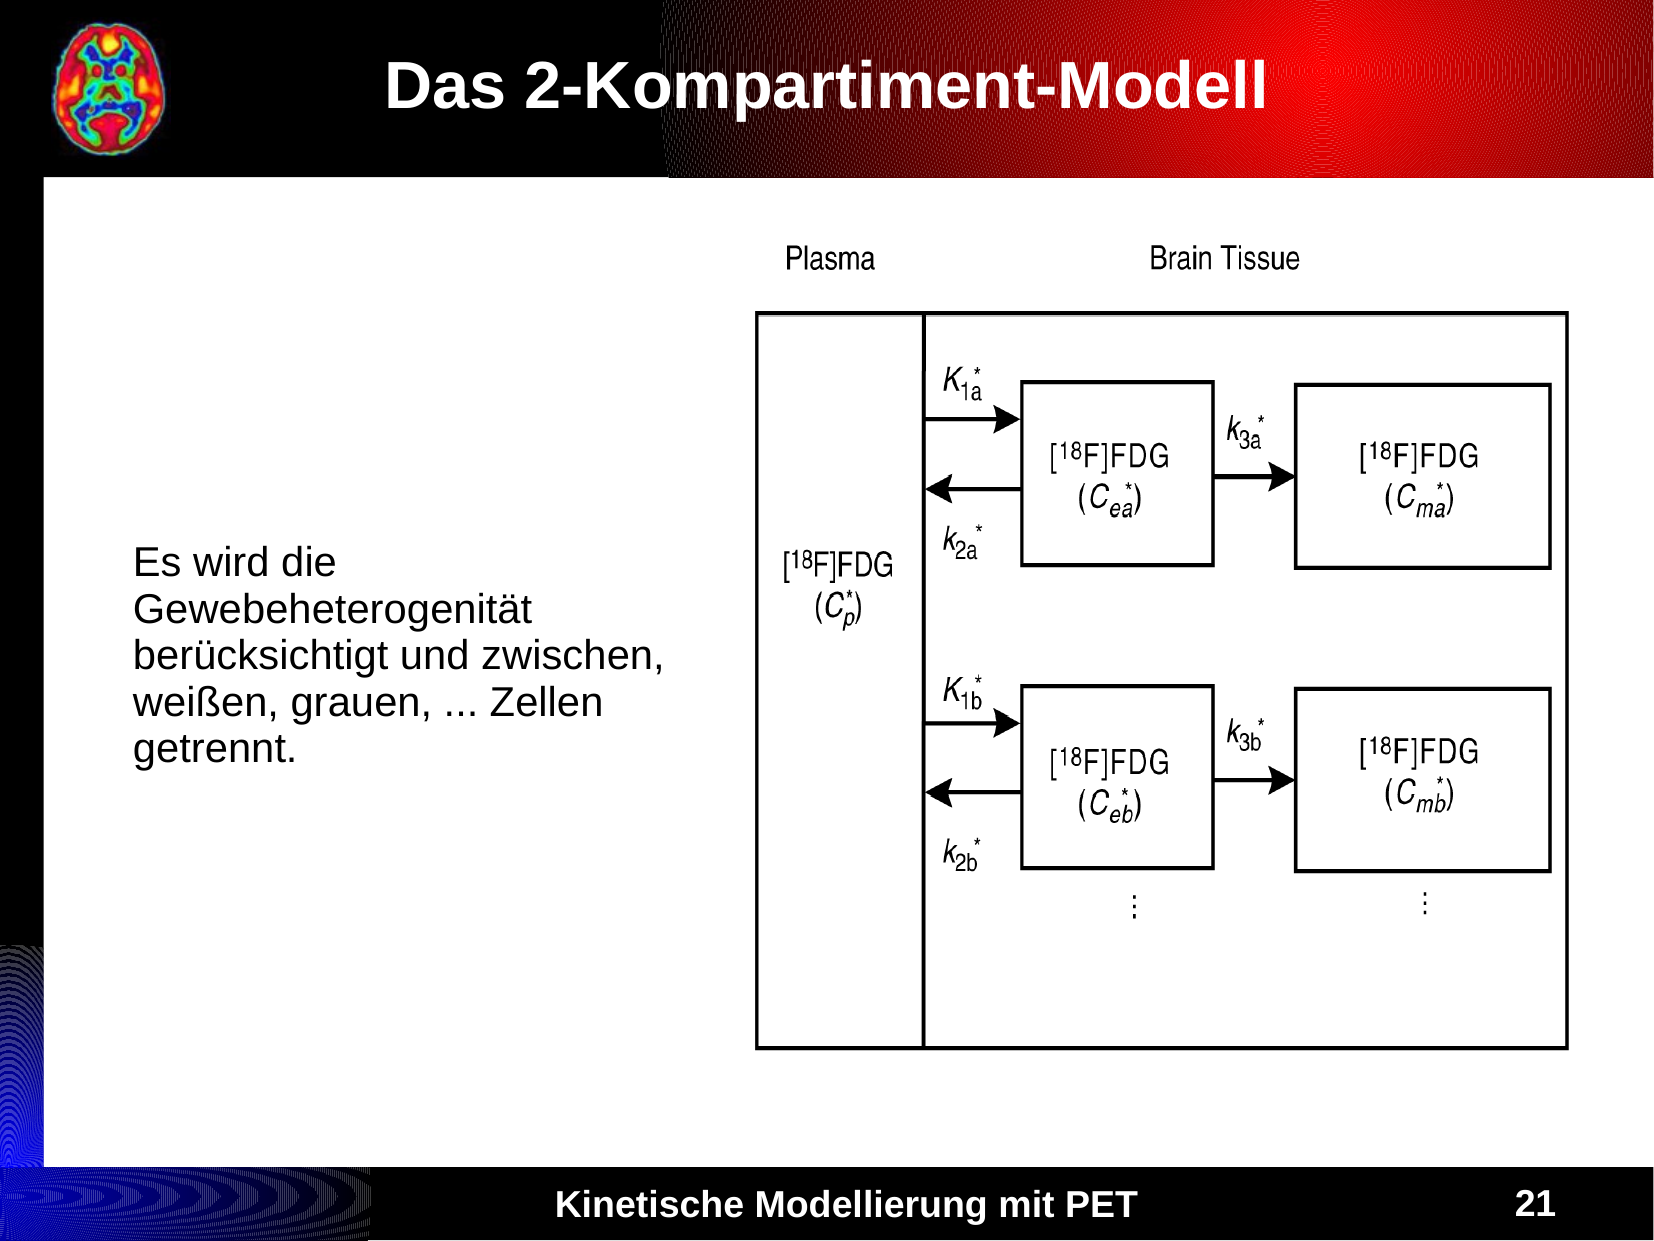

# Das 2-Kompartiment-Modell
Es wird die Gewebeheterogenität berücksichtigt und zwischen, weißen, grauen, ... Zellen getrennt.
Kinetische Modellierung mit PET